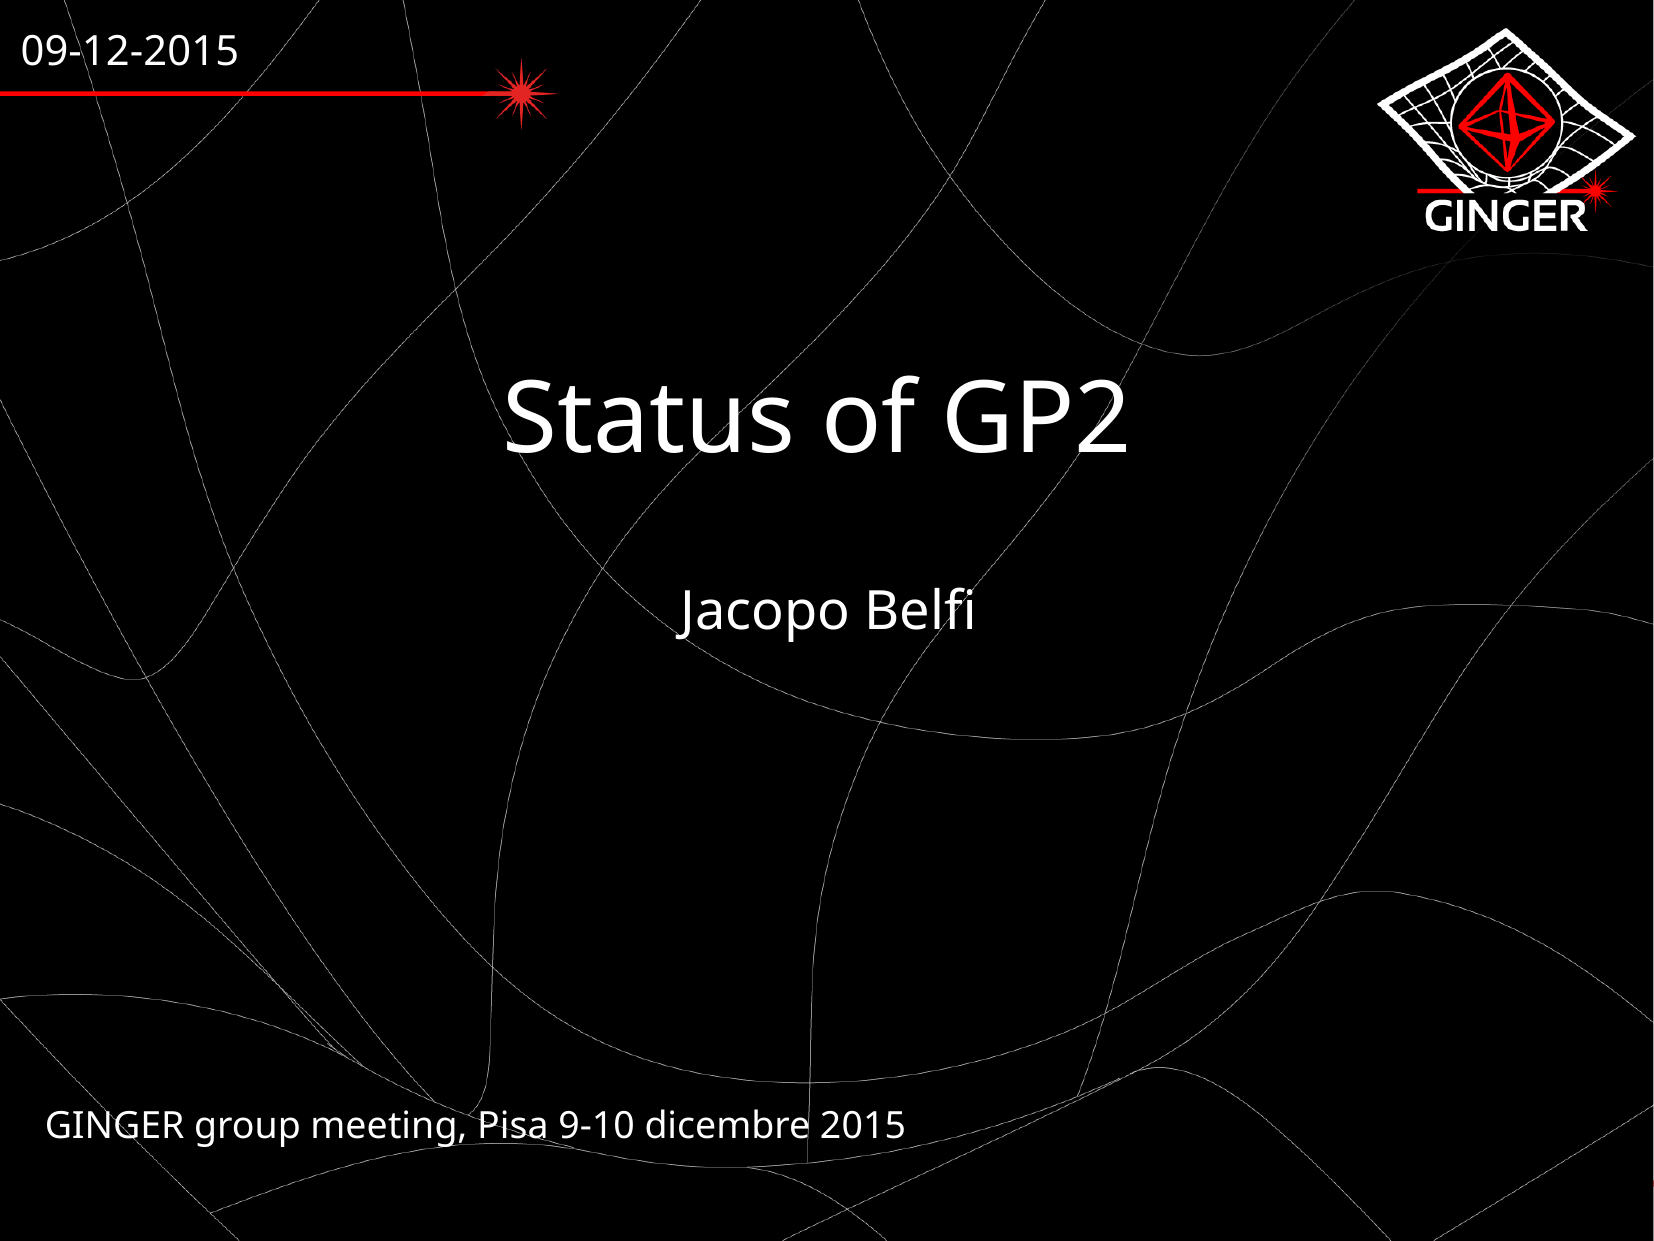

09-12-2015
Status of GP2
Jacopo Belfi
GINGER group meeting, Pisa 9-10 dicembre 2015